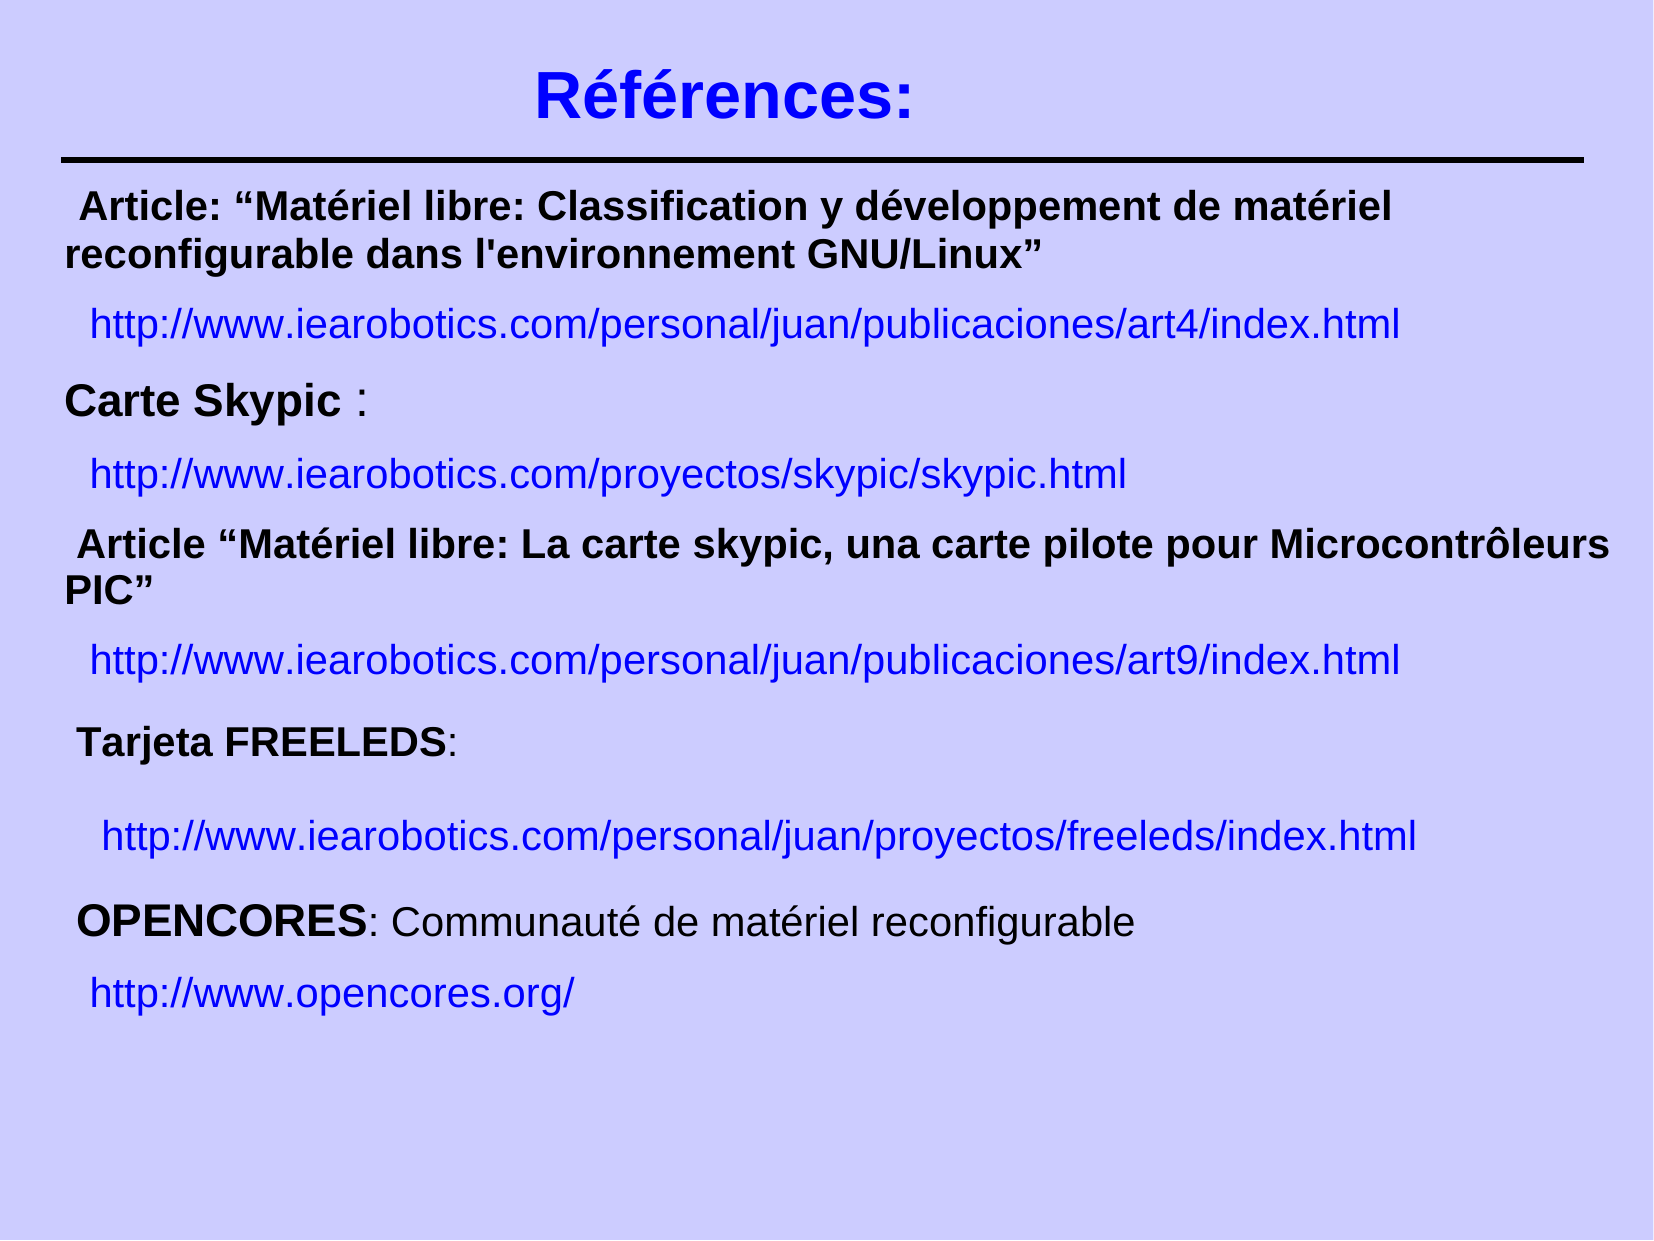

# Références:
 Article: “Matériel libre: Classification y développement de matériel reconfigurable dans l'environnement GNU/Linux”
http://www.iearobotics.com/personal/juan/publicaciones/art4/index.html
Carte Skypic :
http://www.iearobotics.com/proyectos/skypic/skypic.html
 Article “Matériel libre: La carte skypic, una carte pilote pour Microcontrôleurs PIC”
http://www.iearobotics.com/personal/juan/publicaciones/art9/index.html
 Tarjeta FREELEDS:
 http://www.iearobotics.com/personal/juan/proyectos/freeleds/index.html
 OPENCORES: Communauté de matériel reconfigurable
http://www.opencores.org/